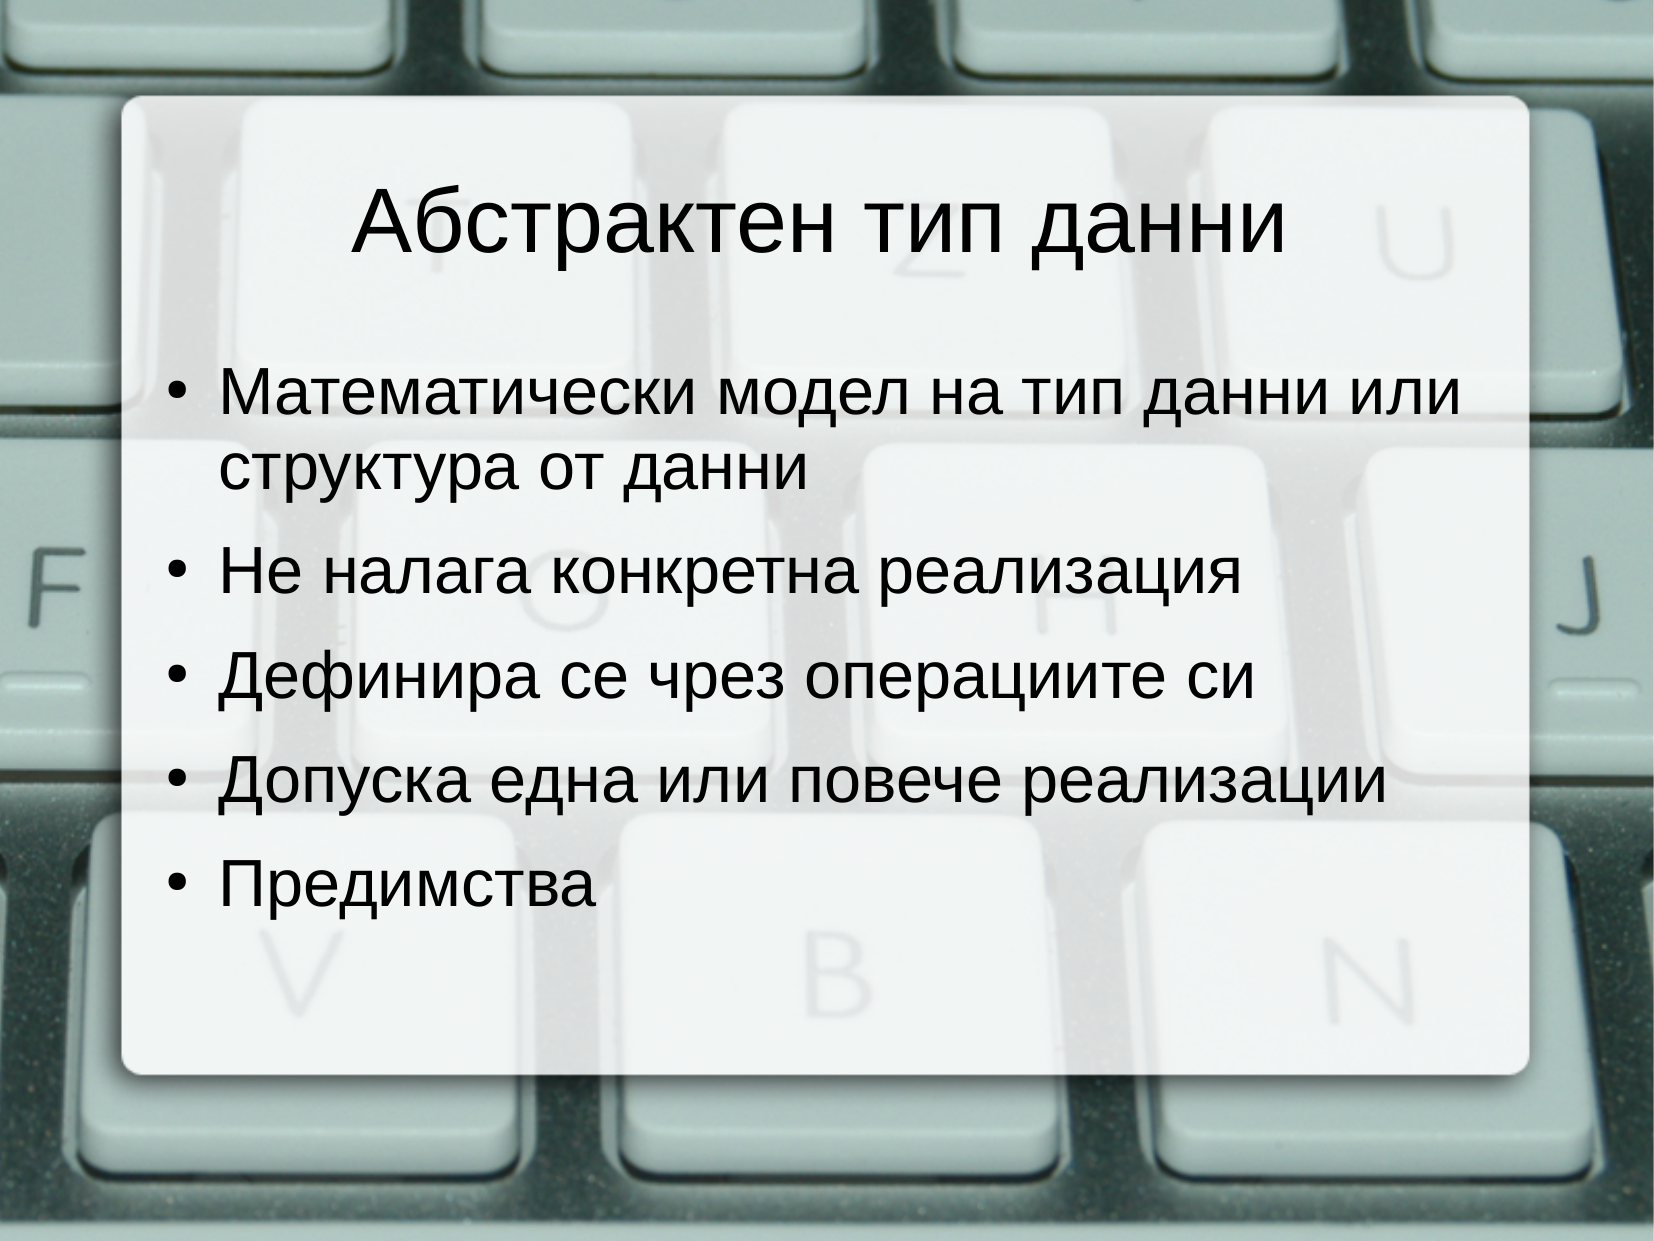

# Абстрактен тип данни
Математически модел на тип данни или структура от данни
Не налага конкретна реализация
Дефинира се чрез операциите си
Допуска една или повече реализации
Предимства